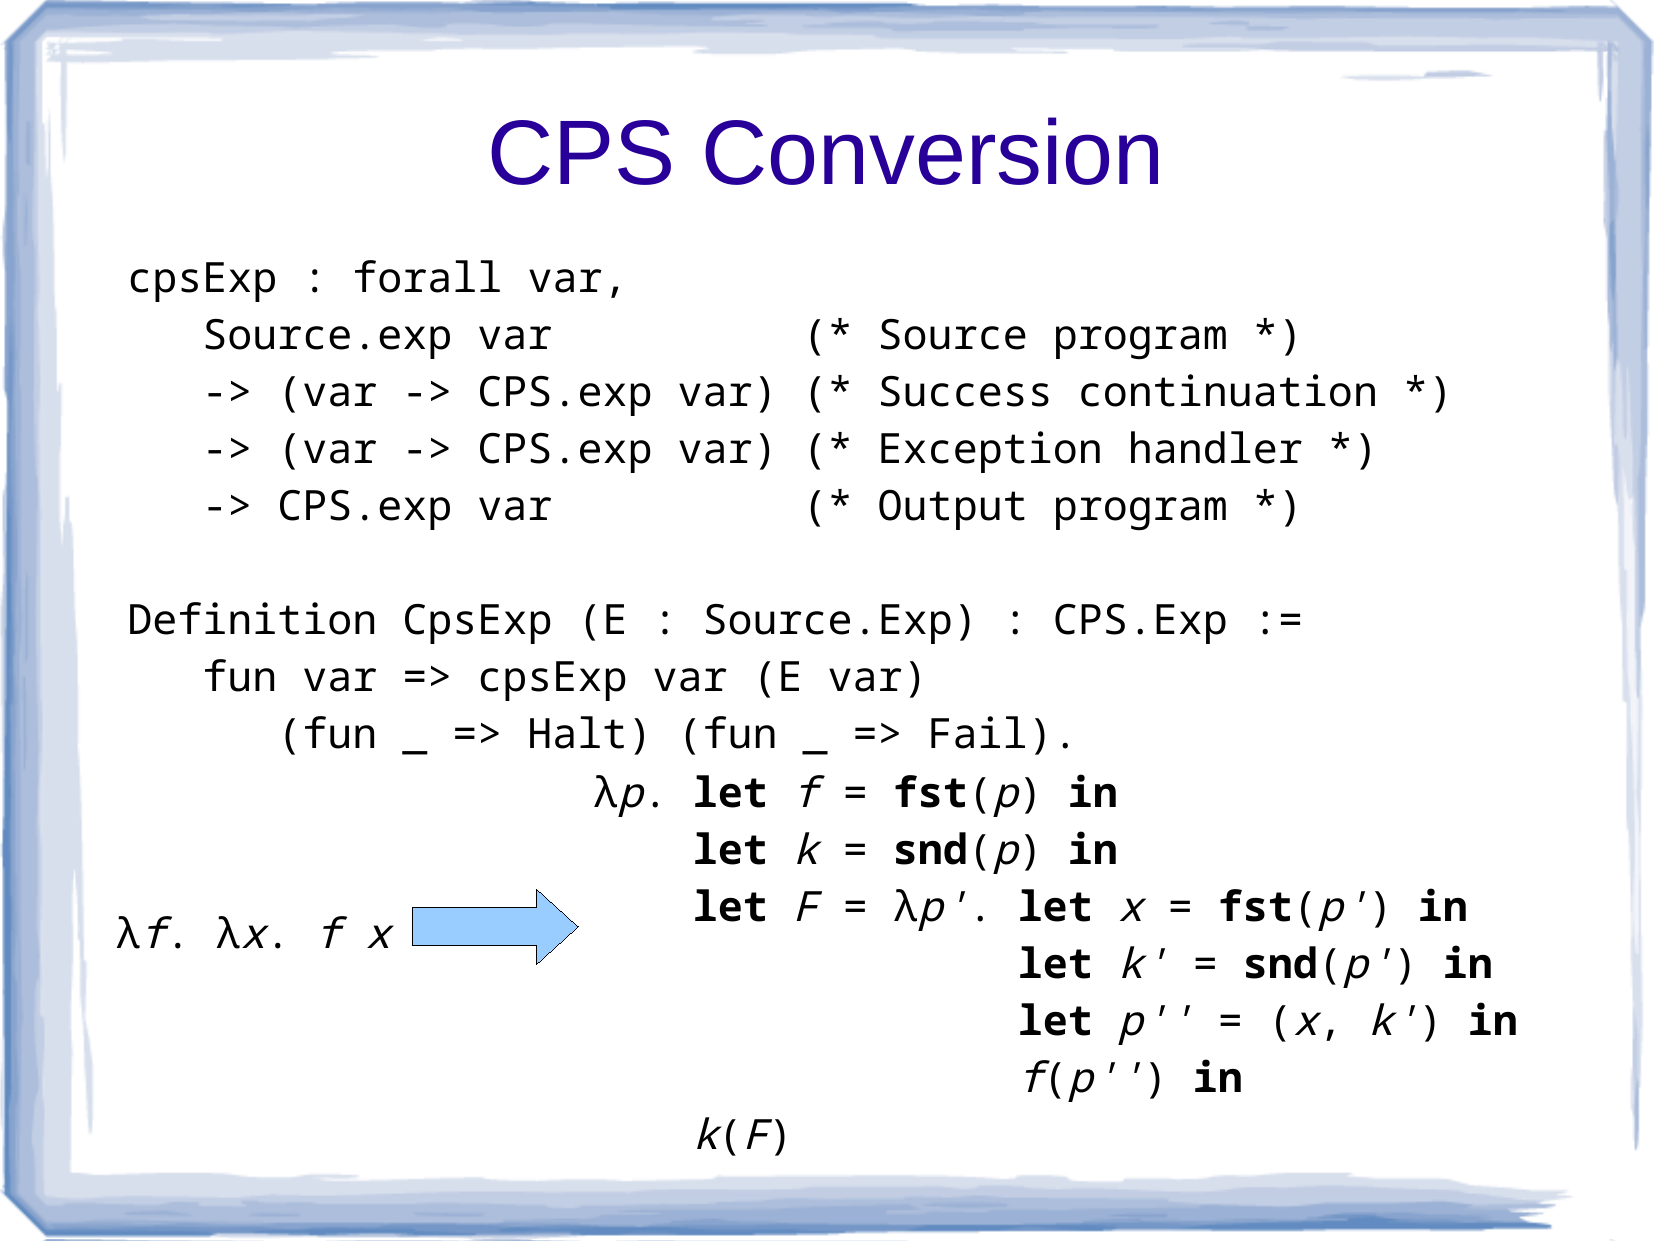

# CPS Conversion
cpsExp : forall var,
	Source.exp var (* Source program *)
	-> (var -> CPS.exp var) (* Success continuation *)
	-> (var -> CPS.exp var) (* Exception handler *)
	-> CPS.exp var (* Output program *)
Definition CpsExp (E : Source.Exp) : CPS.Exp :=
	fun var => cpsExp var (E var)
		(fun _ => Halt) (fun _ => Fail).
λp. let f = fst(p) in
 let k = snd(p) in
 let F = λp'. let x = fst(p') in
 let k' = snd(p') in
 let p'' = (x, k') in
 f(p'') in
 k(F)
λf. λx. f x